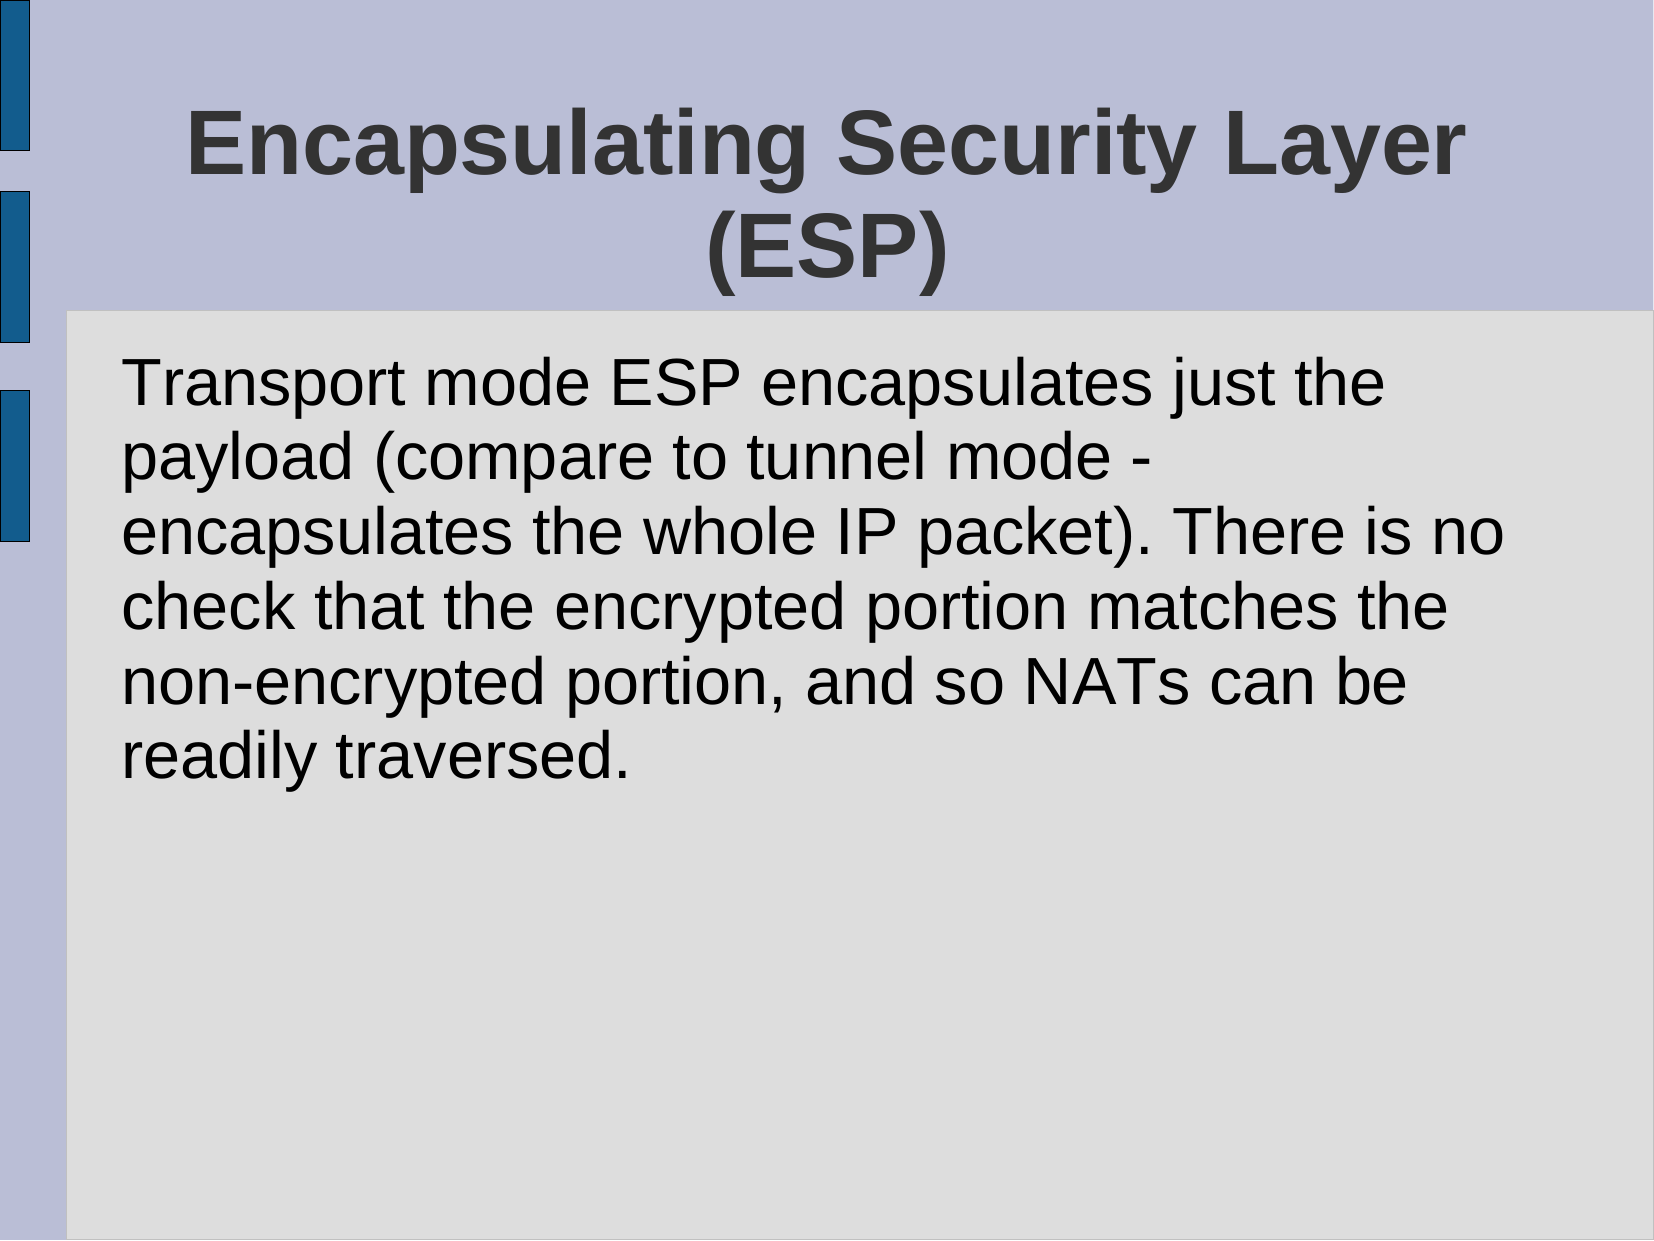

# Encapsulating Security Layer (ESP)
Transport mode ESP encapsulates just the payload (compare to tunnel mode - encapsulates the whole IP packet). There is no check that the encrypted portion matches the non-encrypted portion, and so NATs can be readily traversed.